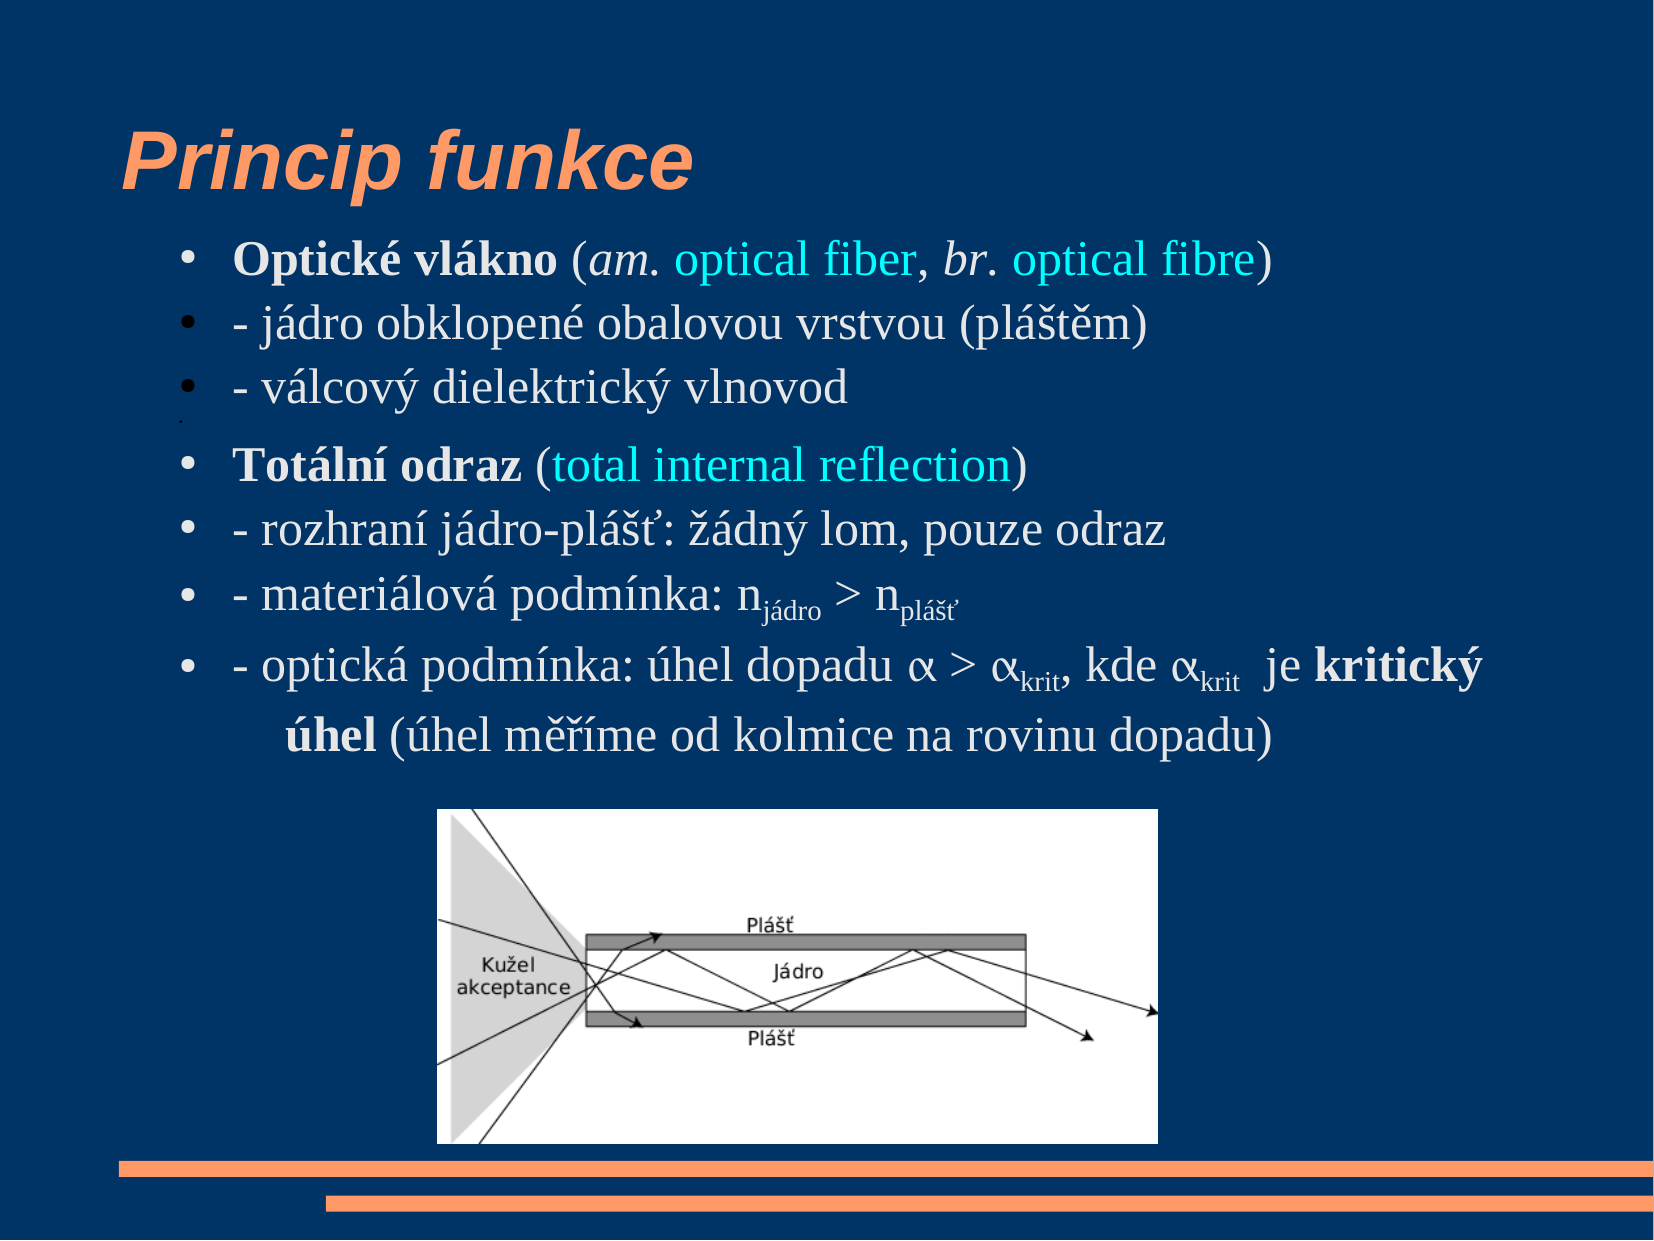

# Princip funkce
Optické vlákno (am. optical fiber, br. optical fibre)
- jádro obklopené obalovou vrstvou (pláštěm)
- válcový dielektrický vlnovod
Totální odraz (total internal reflection)
- rozhraní jádro-plášť: žádný lom, pouze odraz
- materiálová podmínka: njádro > nplášť
- optická podmínka: úhel dopadu  > krit, kde krit je kritický úhel (úhel měříme od kolmice na rovinu dopadu)